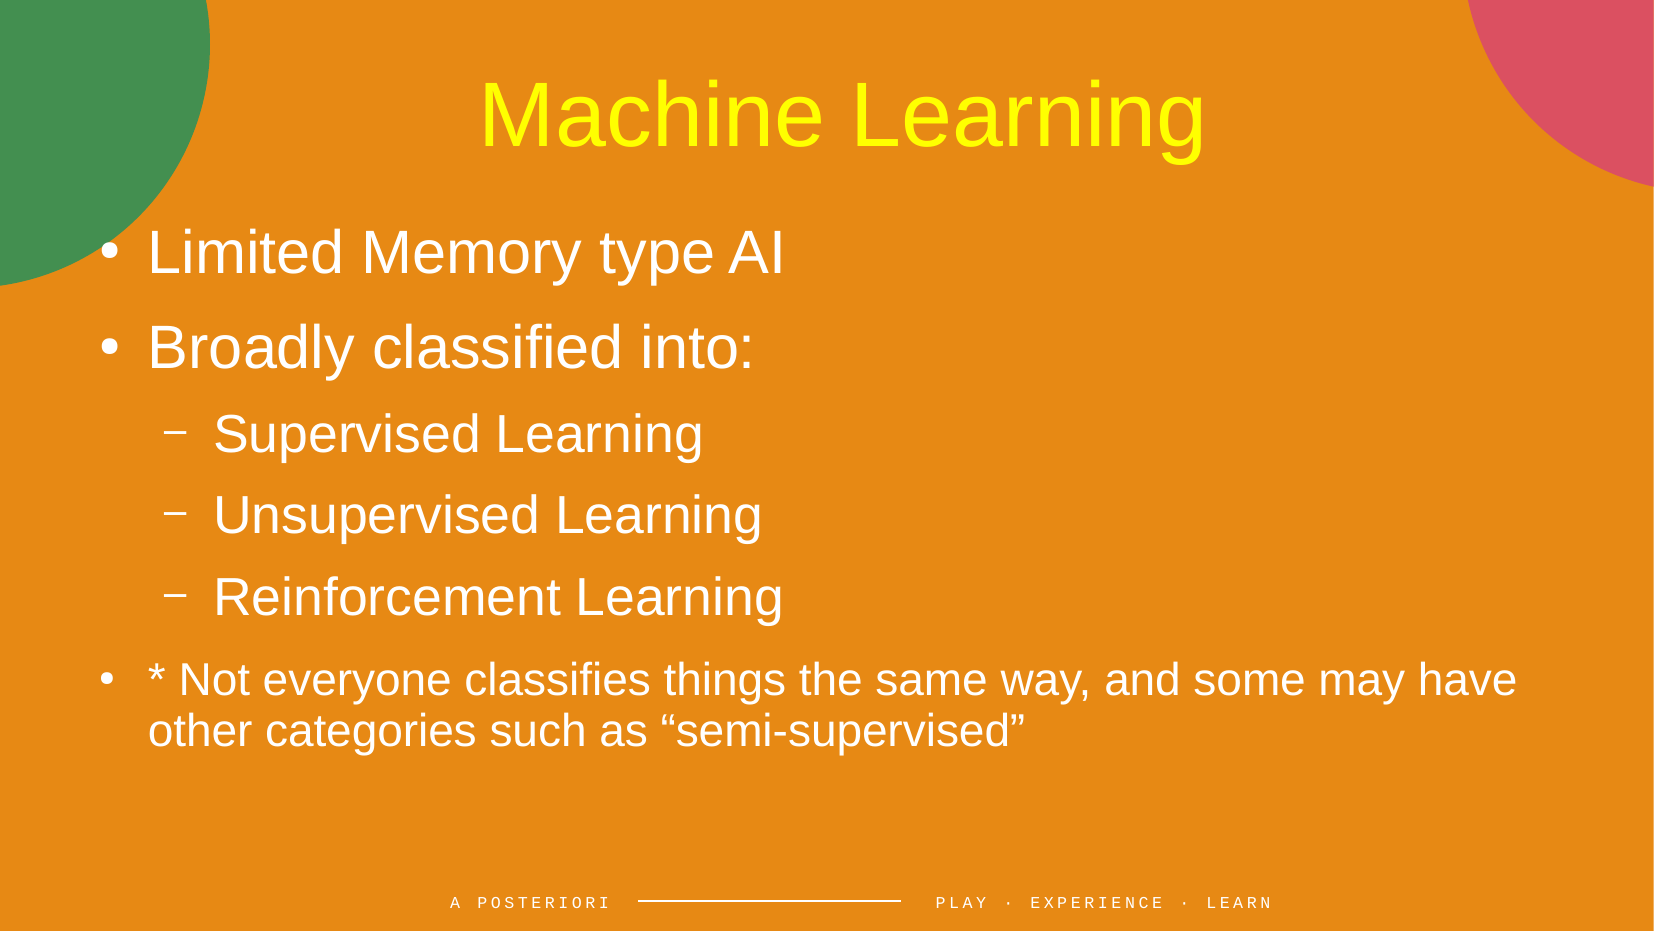

# Machine Learning
Limited Memory type AI
Broadly classified into:
Supervised Learning
Unsupervised Learning
Reinforcement Learning
* Not everyone classifies things the same way, and some may have other categories such as “semi-supervised”